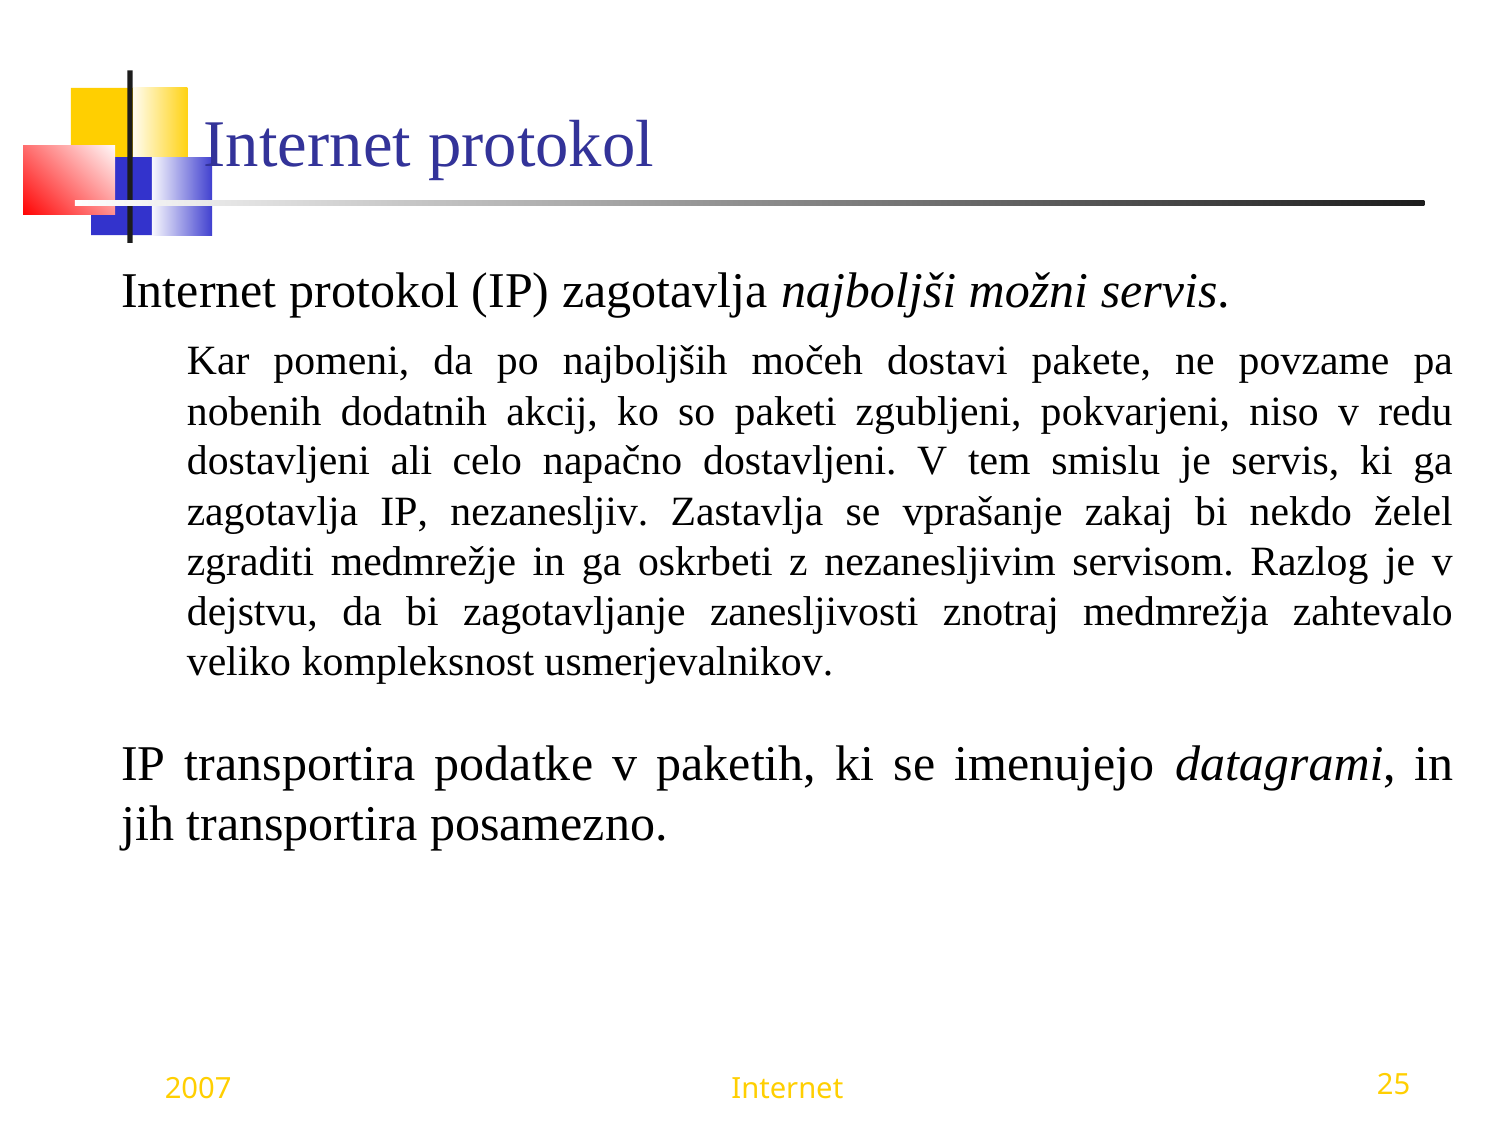

# Internet protokol
	Internet protokol (IP) zagotavlja najboljši možni servis.
	Kar pomeni, da po najboljših močeh dostavi pakete, ne povzame pa nobenih dodatnih akcij, ko so paketi zgubljeni, pokvarjeni, niso v redu dostavljeni ali celo napačno dostavljeni. V tem smislu je servis, ki ga zagotavlja IP, nezanesljiv. Zastavlja se vprašanje zakaj bi nekdo želel zgraditi medmrežje in ga oskrbeti z nezanesljivim servisom. Razlog je v dejstvu, da bi zagotavljanje zanesljivosti znotraj medmrežja zahtevalo veliko kompleksnost usmerjevalnikov.
	IP transportira podatke v paketih, ki se imenujejo datagrami, in jih transportira posamezno.
2007
Internet